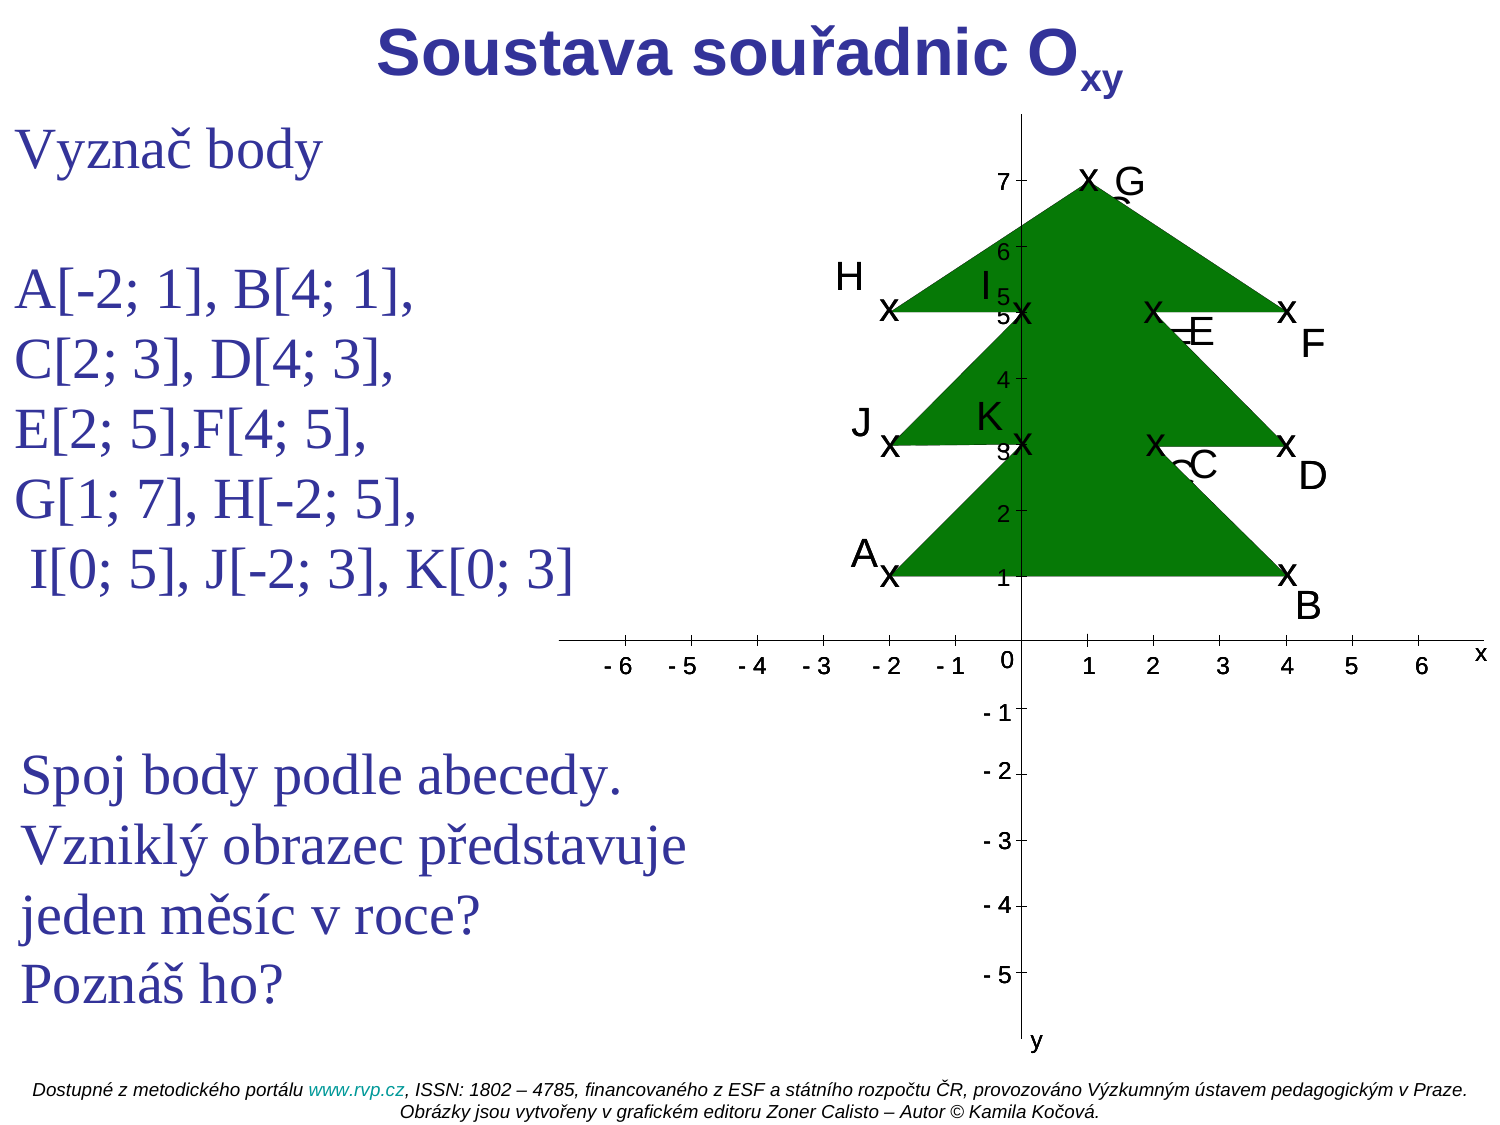

Soustava souřadnic Oxy
Vyznač body
A[-2; 1], B[4; 1],
C[2; 3], D[4; 3],
E[2; 5],F[4; 5],
G[1; 7], H[-2; 5],
 I[0; 5], J[-2; 3], K[0; 3]
Spoj body podle abecedy.
Vzniklý obrazec představuje jeden měsíc v roce?
Poznáš ho?
Dostupné z metodického portálu www.rvp.cz, ISSN: 1802 – 4785, financovaného z ESF a státního rozpočtu ČR, provozováno Výzkumným ústavem pedagogickým v Praze. Obrázky jsou vytvořeny v grafickém editoru Zoner Calisto – Autor © Kamila Kočová.